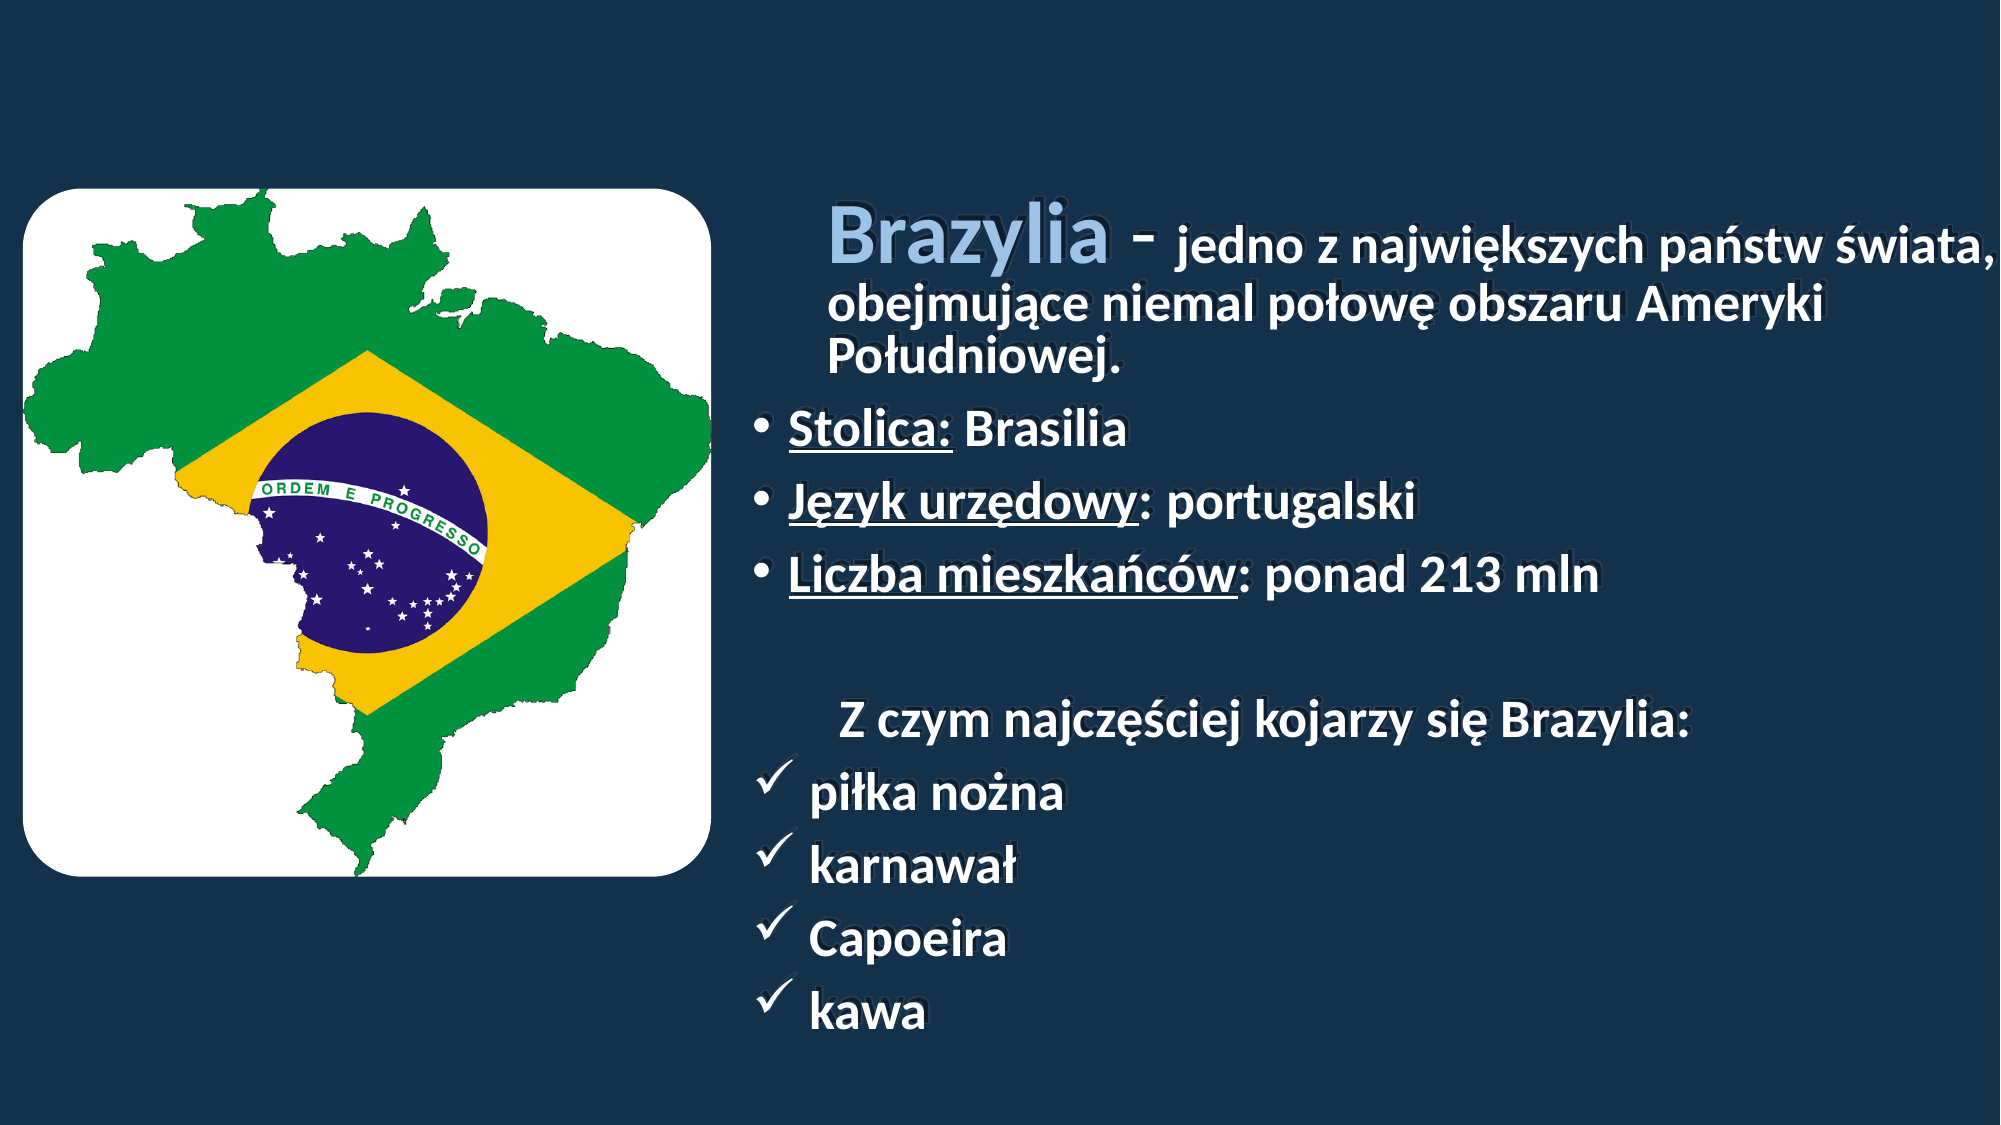

# Informacje ogólne
Brazylia - jedno z największych państw świata, obejmujące niemal połowę obszaru Ameryki Południowej.
Stolica: Brasilia
Język urzędowy: portugalski
Liczba mieszkańców: ponad 213 mln
 Z czym najczęściej kojarzy się Brazylia:
 piłka nożna
 karnawał
 Capoeira
 kawa